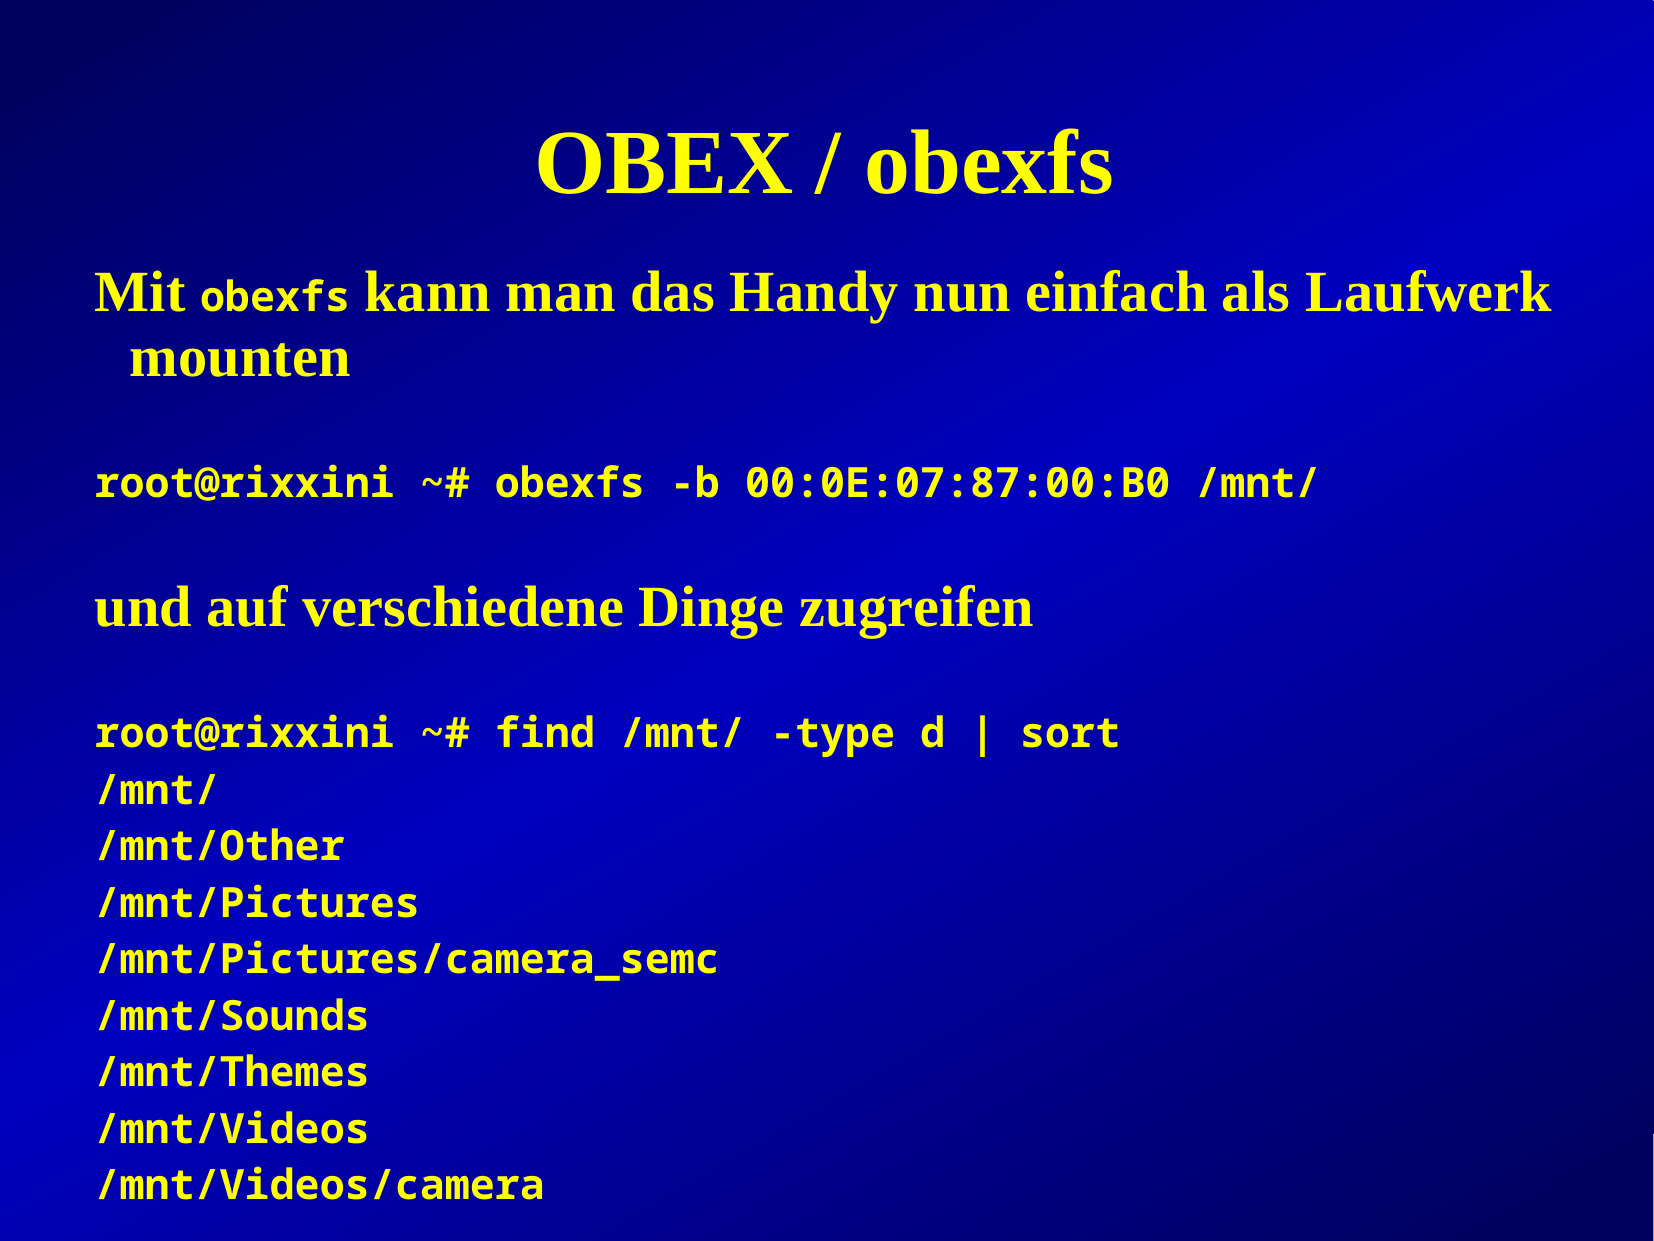

# OBEX / obexfs
Mit obexfs kann man das Handy nun einfach als Laufwerk mounten
root@rixxini ~# obexfs -b 00:0E:07:87:00:B0 /mnt/
und auf verschiedene Dinge zugreifen
root@rixxini ~# find /mnt/ -type d | sort
/mnt/
/mnt/Other
/mnt/Pictures
/mnt/Pictures/camera_semc
/mnt/Sounds
/mnt/Themes
/mnt/Videos
/mnt/Videos/camera